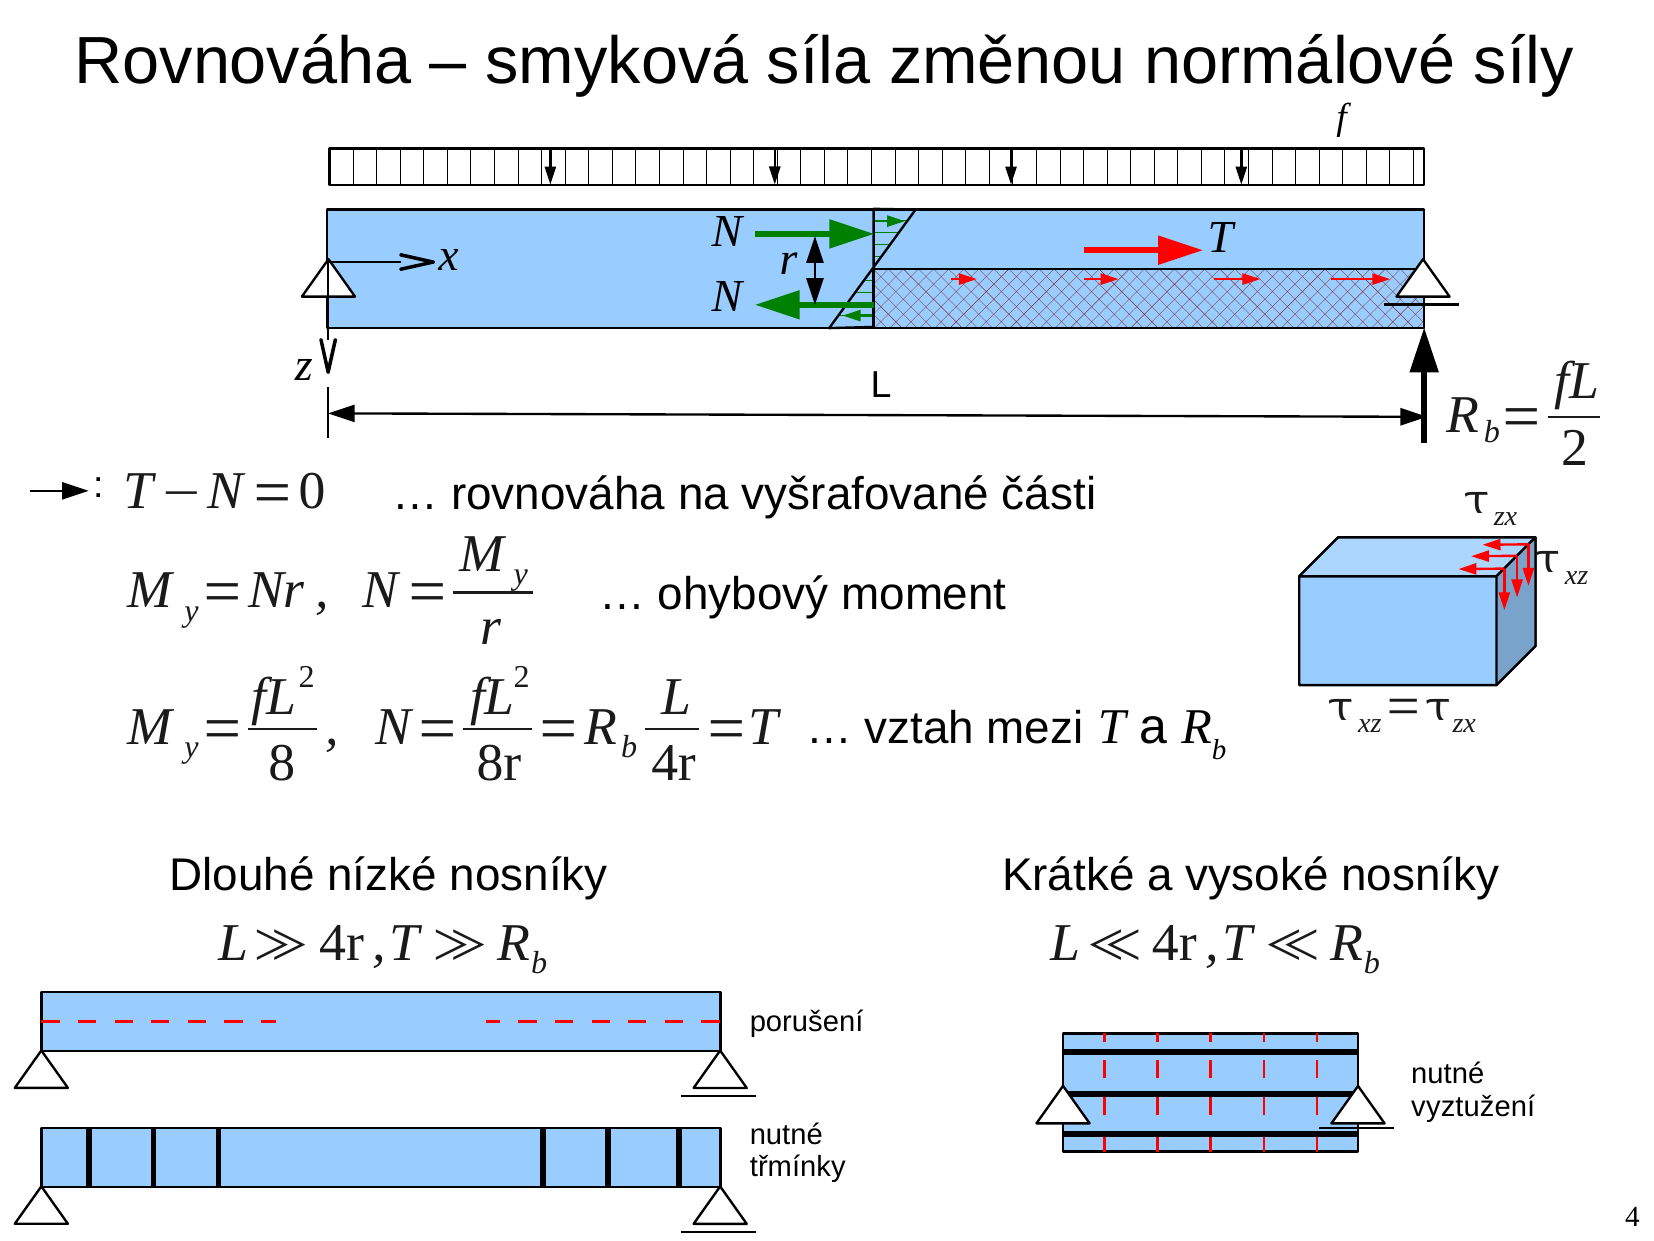

# Rovnováha – smyková síla změnou normálové síly
f
N
T
x
r
N
z
L
:
… rovnováha na vyšrafované části
… ohybový moment
… vztah mezi T a Rb
Dlouhé nízké nosníky
Krátké a vysoké nosníky
porušení
nutné vyztužení
nutné třmínky
4